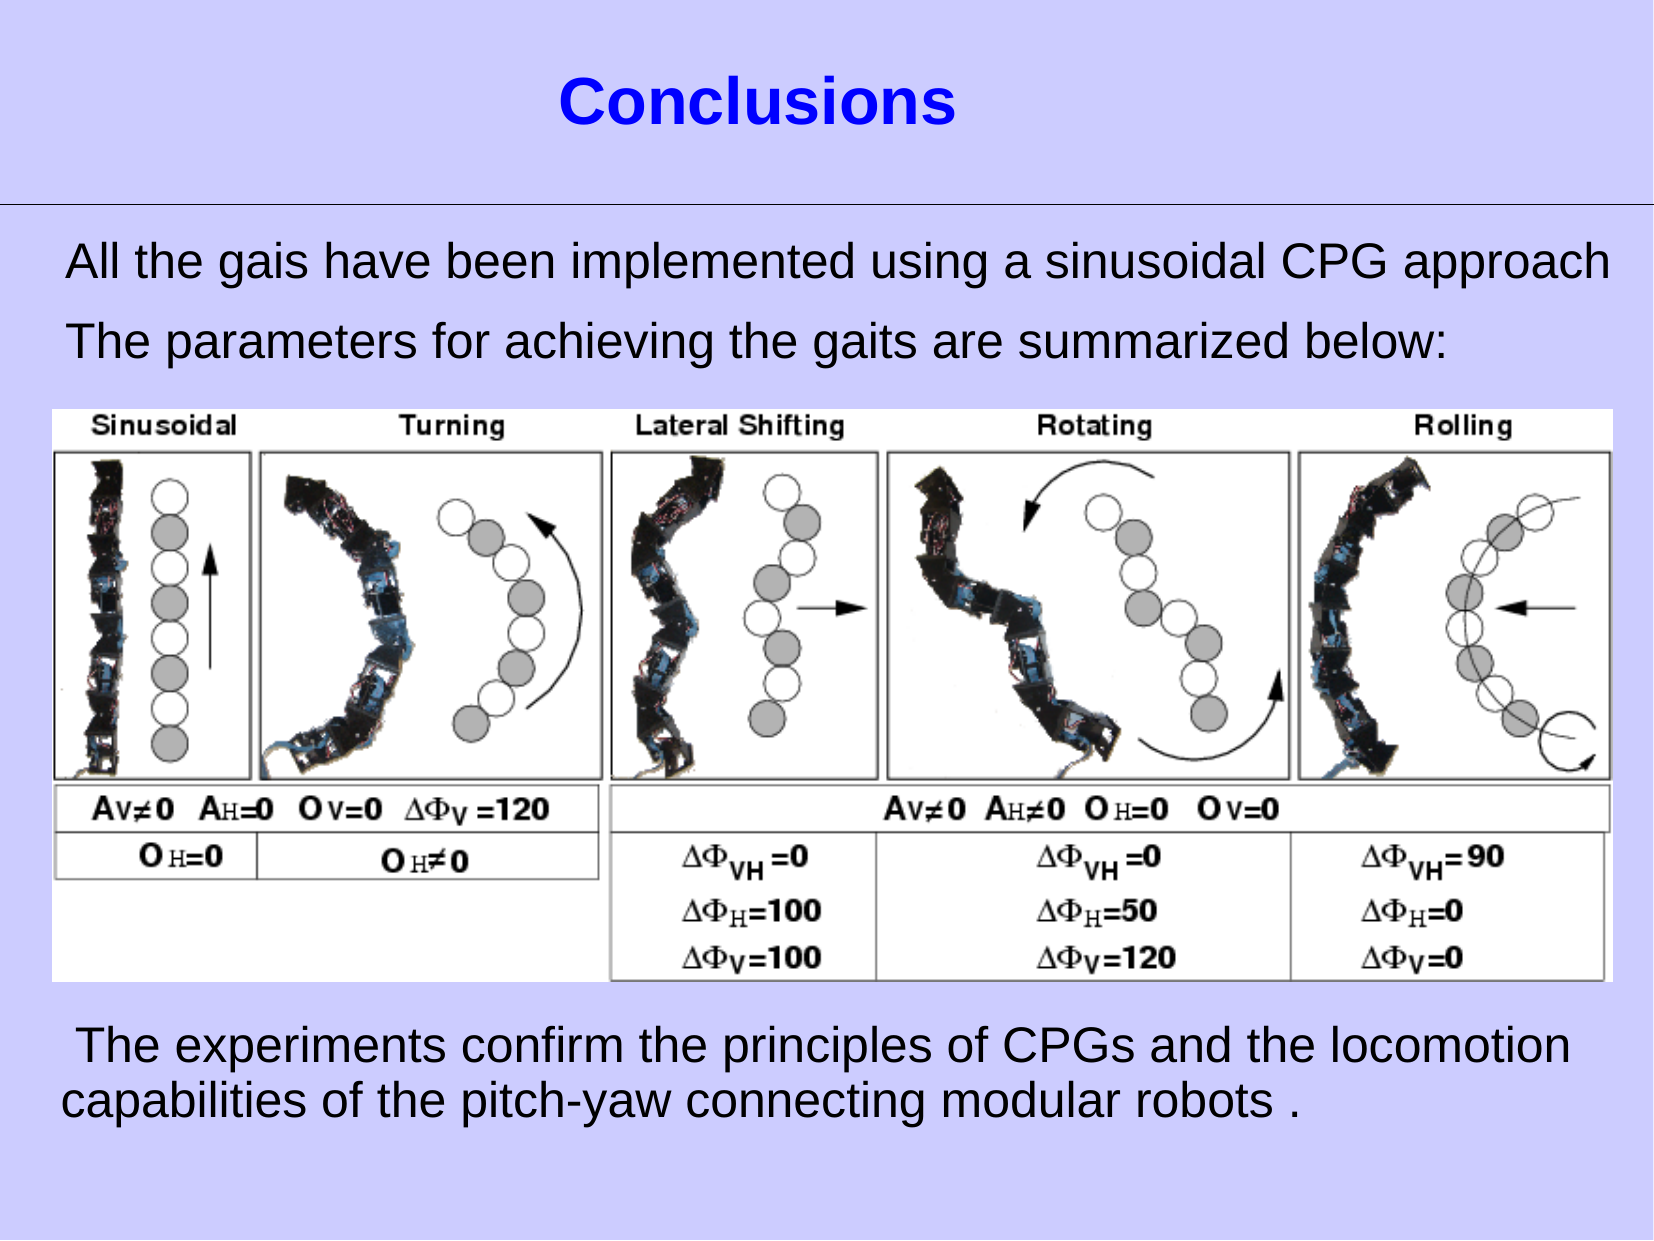

# Conclusions
 All the gais have been implemented using a sinusoidal CPG approach
 The parameters for achieving the gaits are summarized below:
 The experiments confirm the principles of CPGs and the locomotion capabilities of the pitch-yaw connecting modular robots .